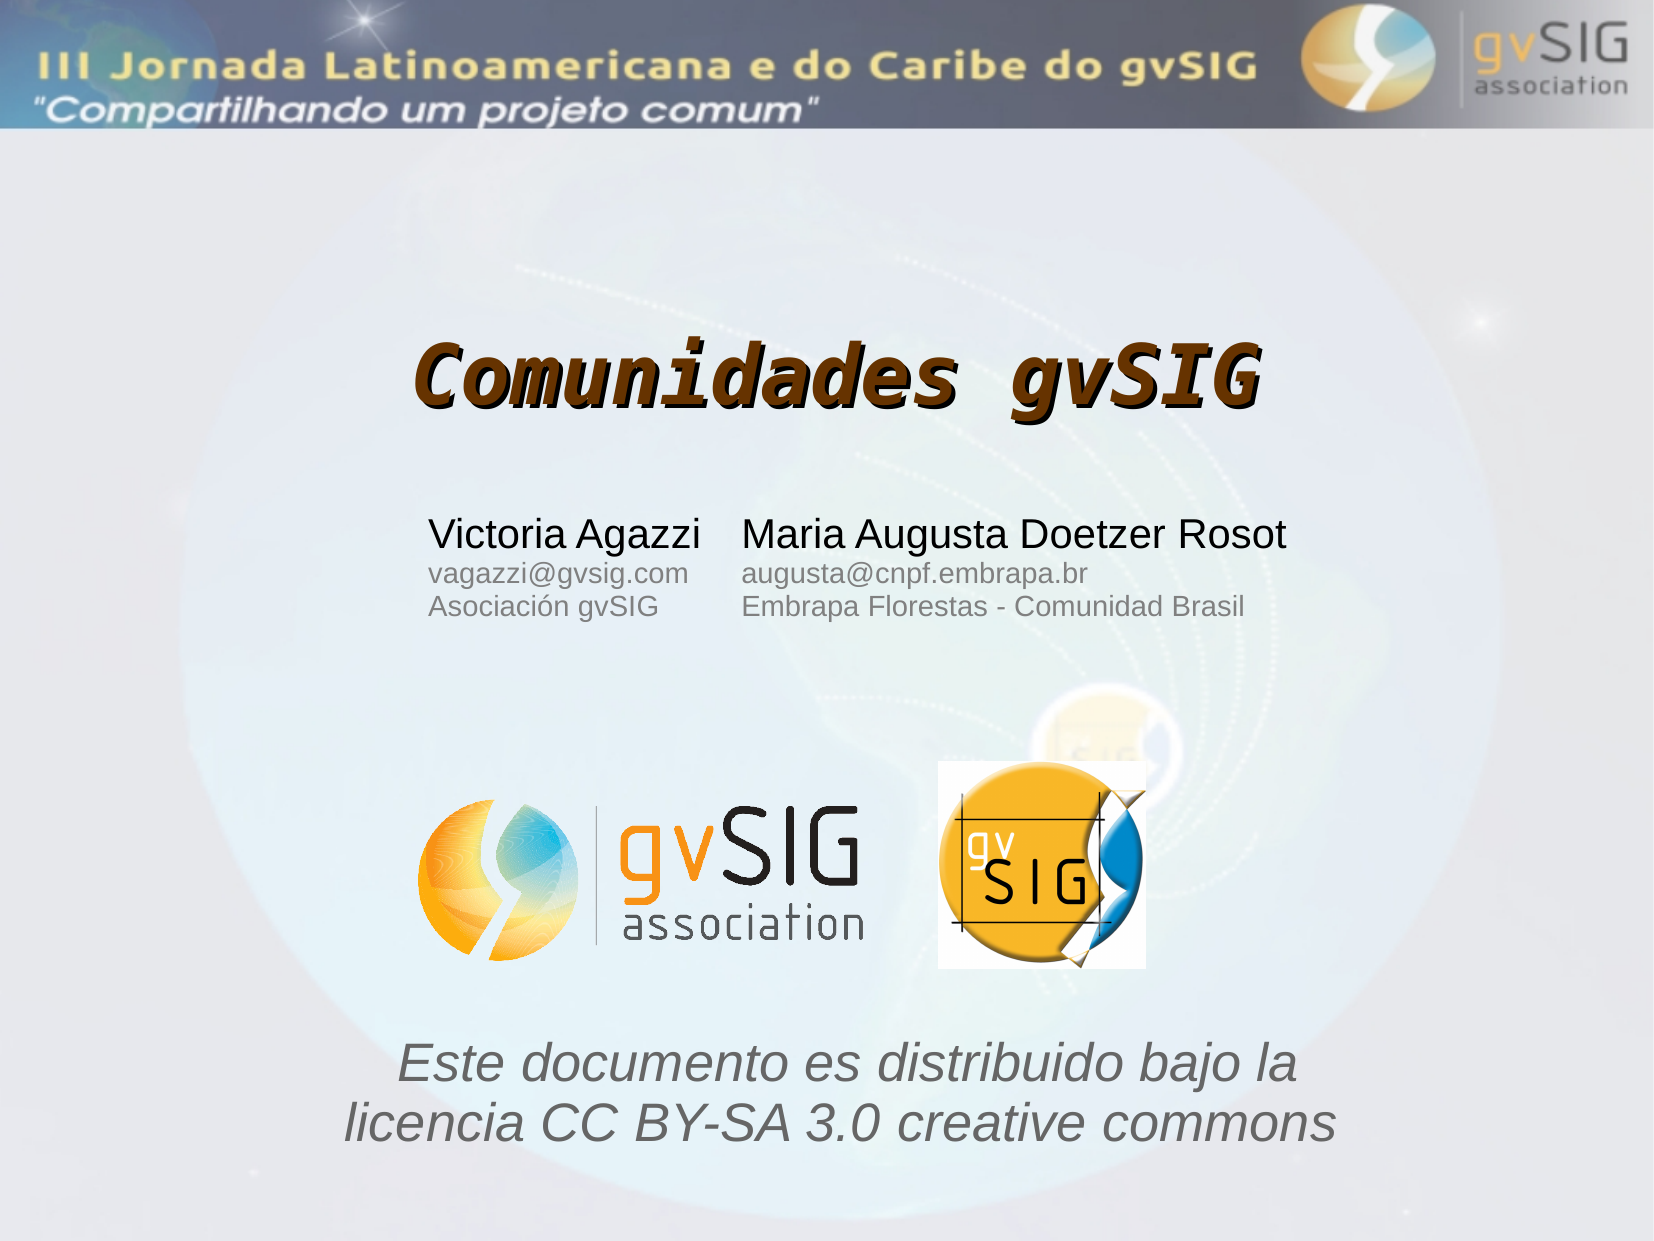

Comunidades gvSIG
Victoria Agazzi
vagazzi@gvsig.com
Asociación gvSIG
Maria Augusta Doetzer Rosot
augusta@cnpf.embrapa.br
Embrapa Florestas - Comunidad Brasil
Este documento es distribuido bajo la licencia CC BY-SA 3.0 creative commons